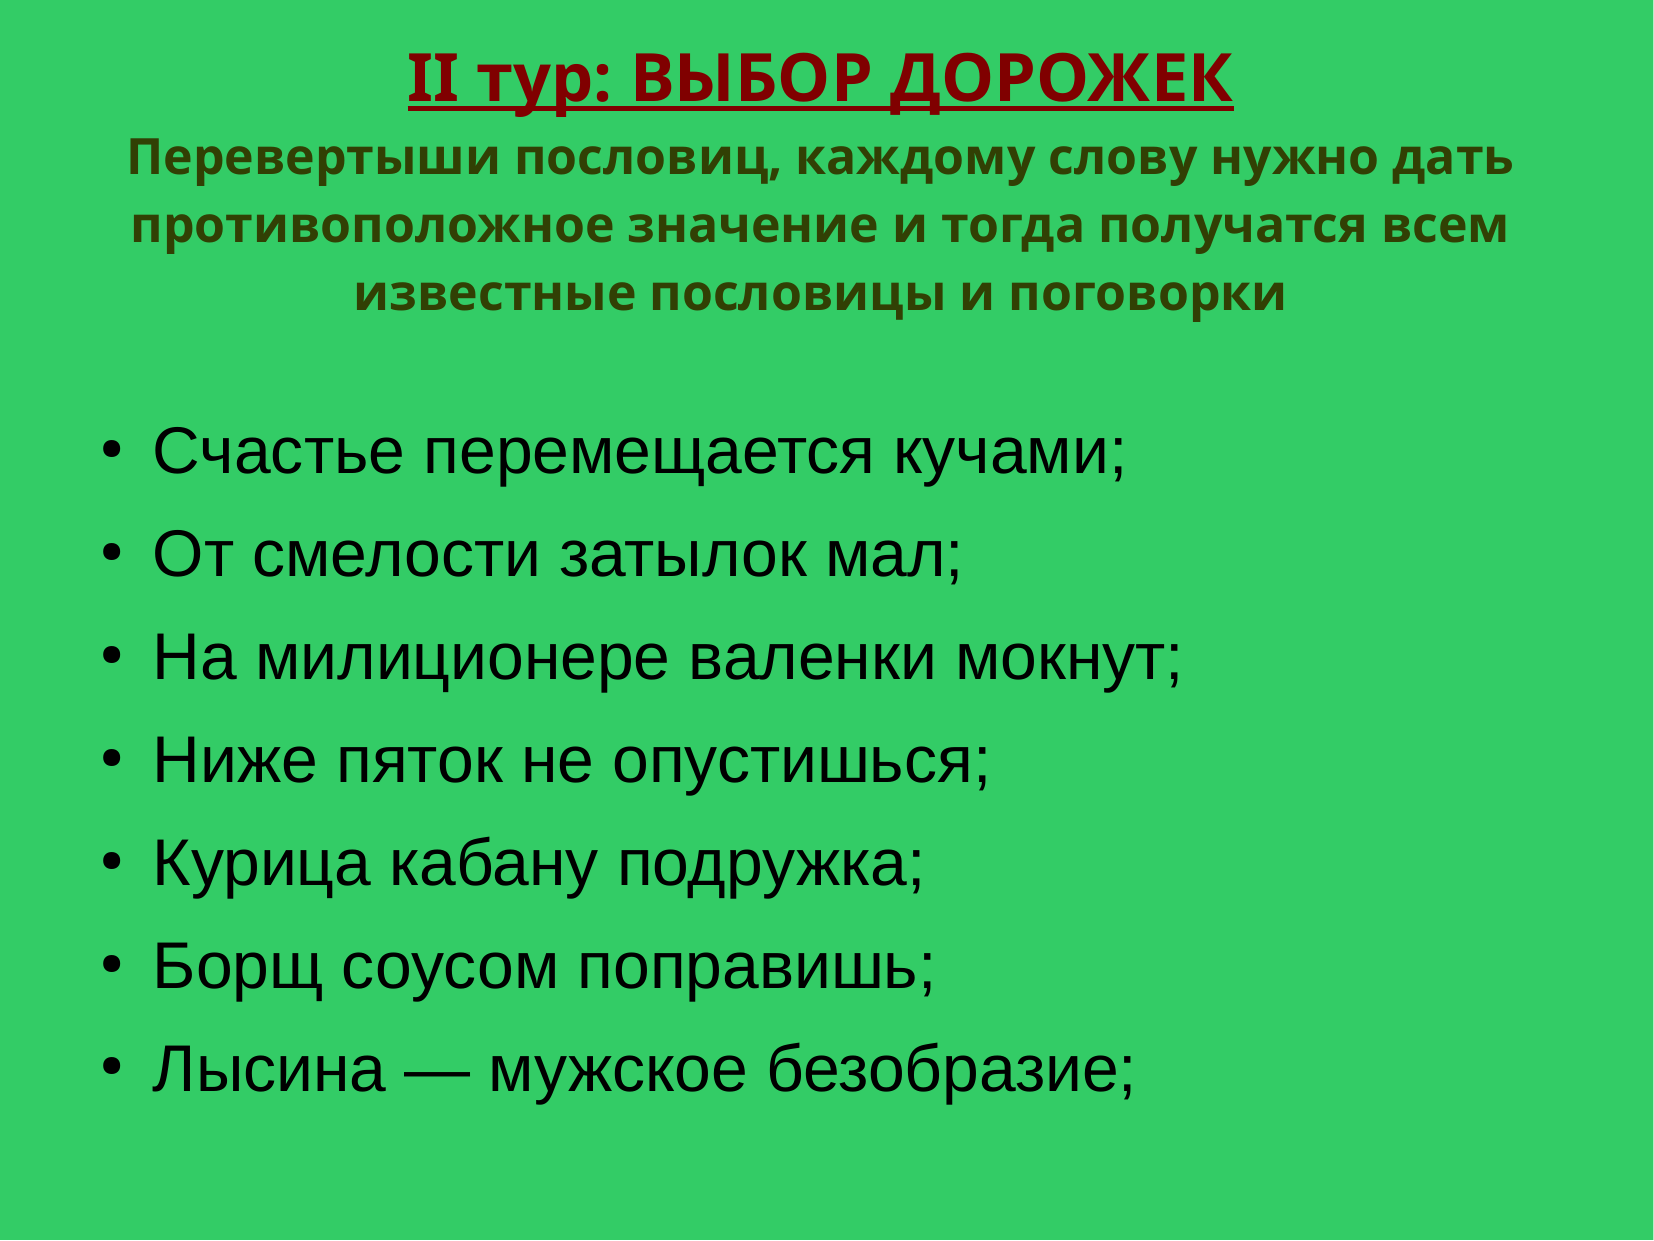

# II тур: ВЫБОР ДОРОЖЕК Перевертыши пословиц, каждому слову нужно дать противоположное значение и тогда получатся всем известные пословицы и поговорки
Счастье перемещается кучами;
От смелости затылок мал;
На милиционере валенки мокнут;
Ниже пяток не опустишься;
Курица кабану подружка;
Борщ соусом поправишь;
Лысина — мужское безобразие;